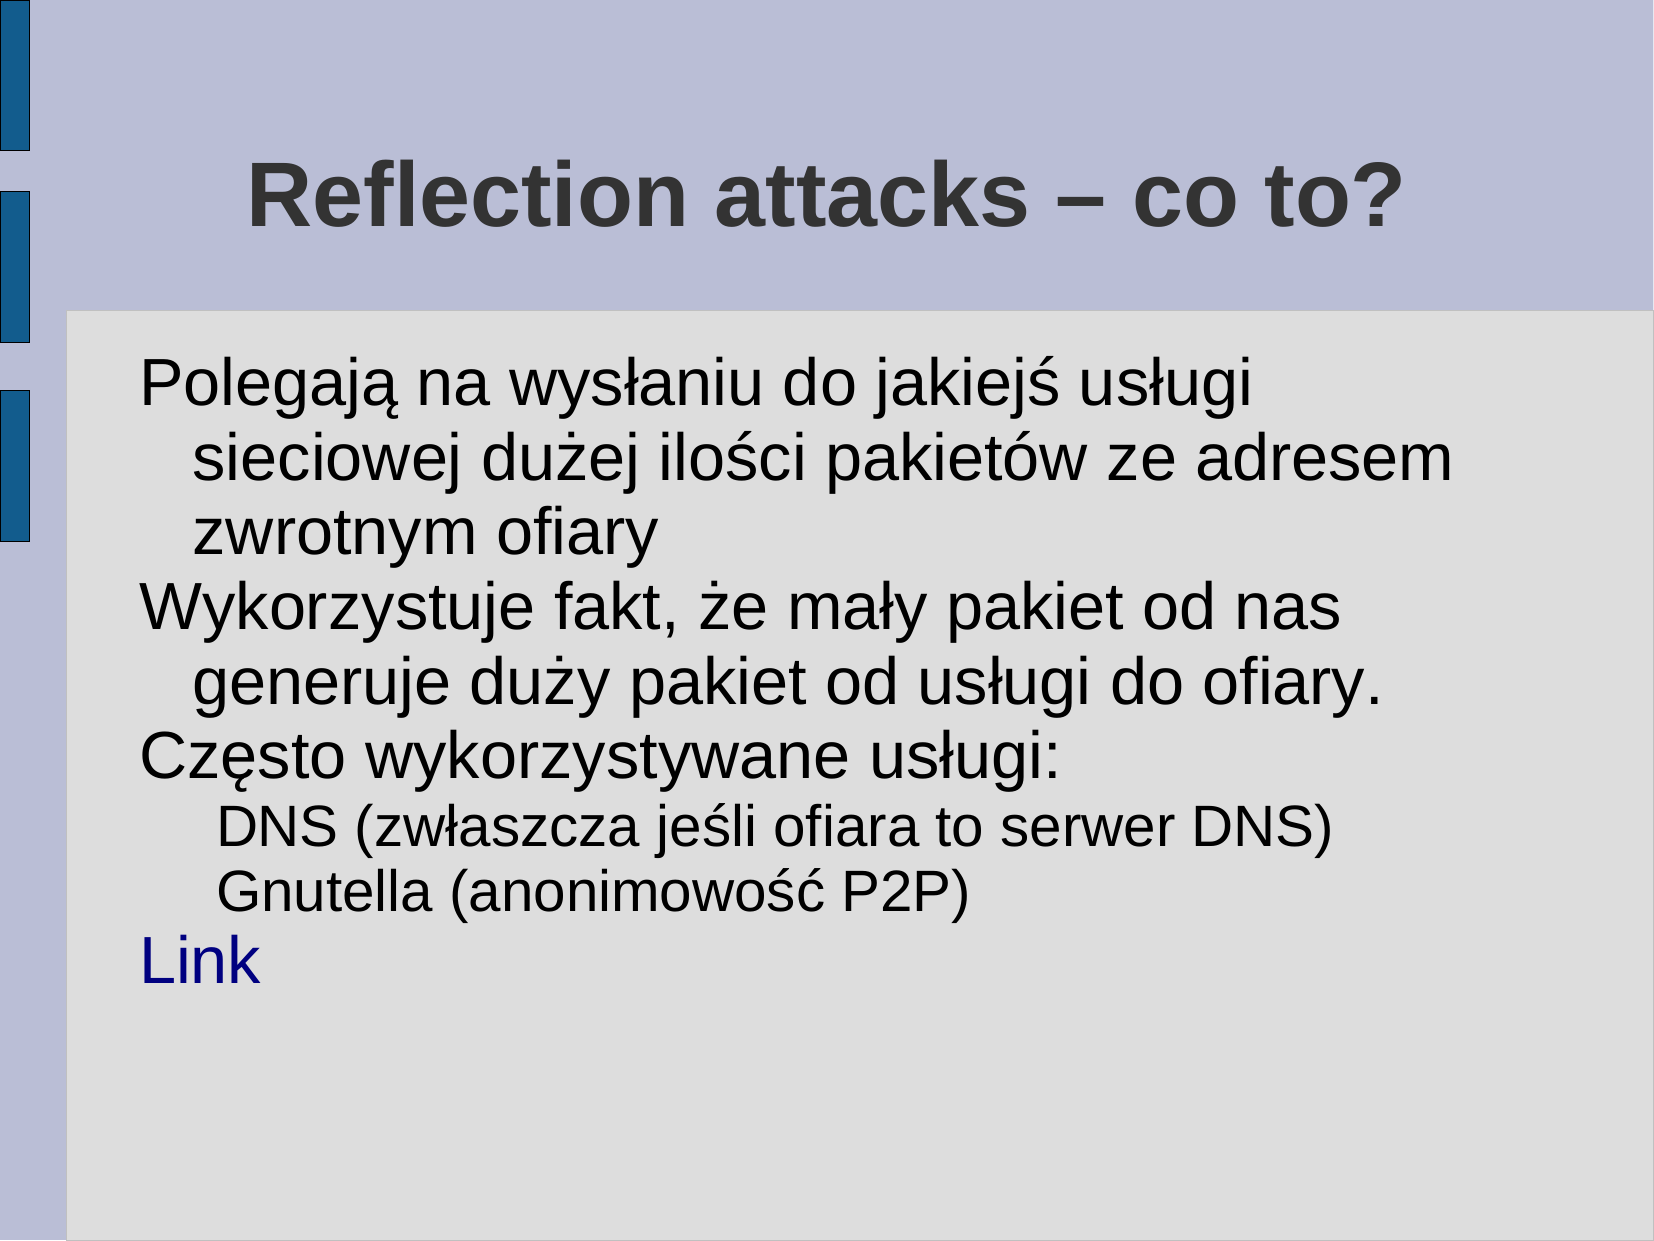

# Reflection attacks – co to?
Polegają na wysłaniu do jakiejś usługi sieciowej dużej ilości pakietów ze adresem zwrotnym ofiary
Wykorzystuje fakt, że mały pakiet od nas generuje duży pakiet od usługi do ofiary.
Często wykorzystywane usługi:
DNS (zwłaszcza jeśli ofiara to serwer DNS)
Gnutella (anonimowość P2P)
Link